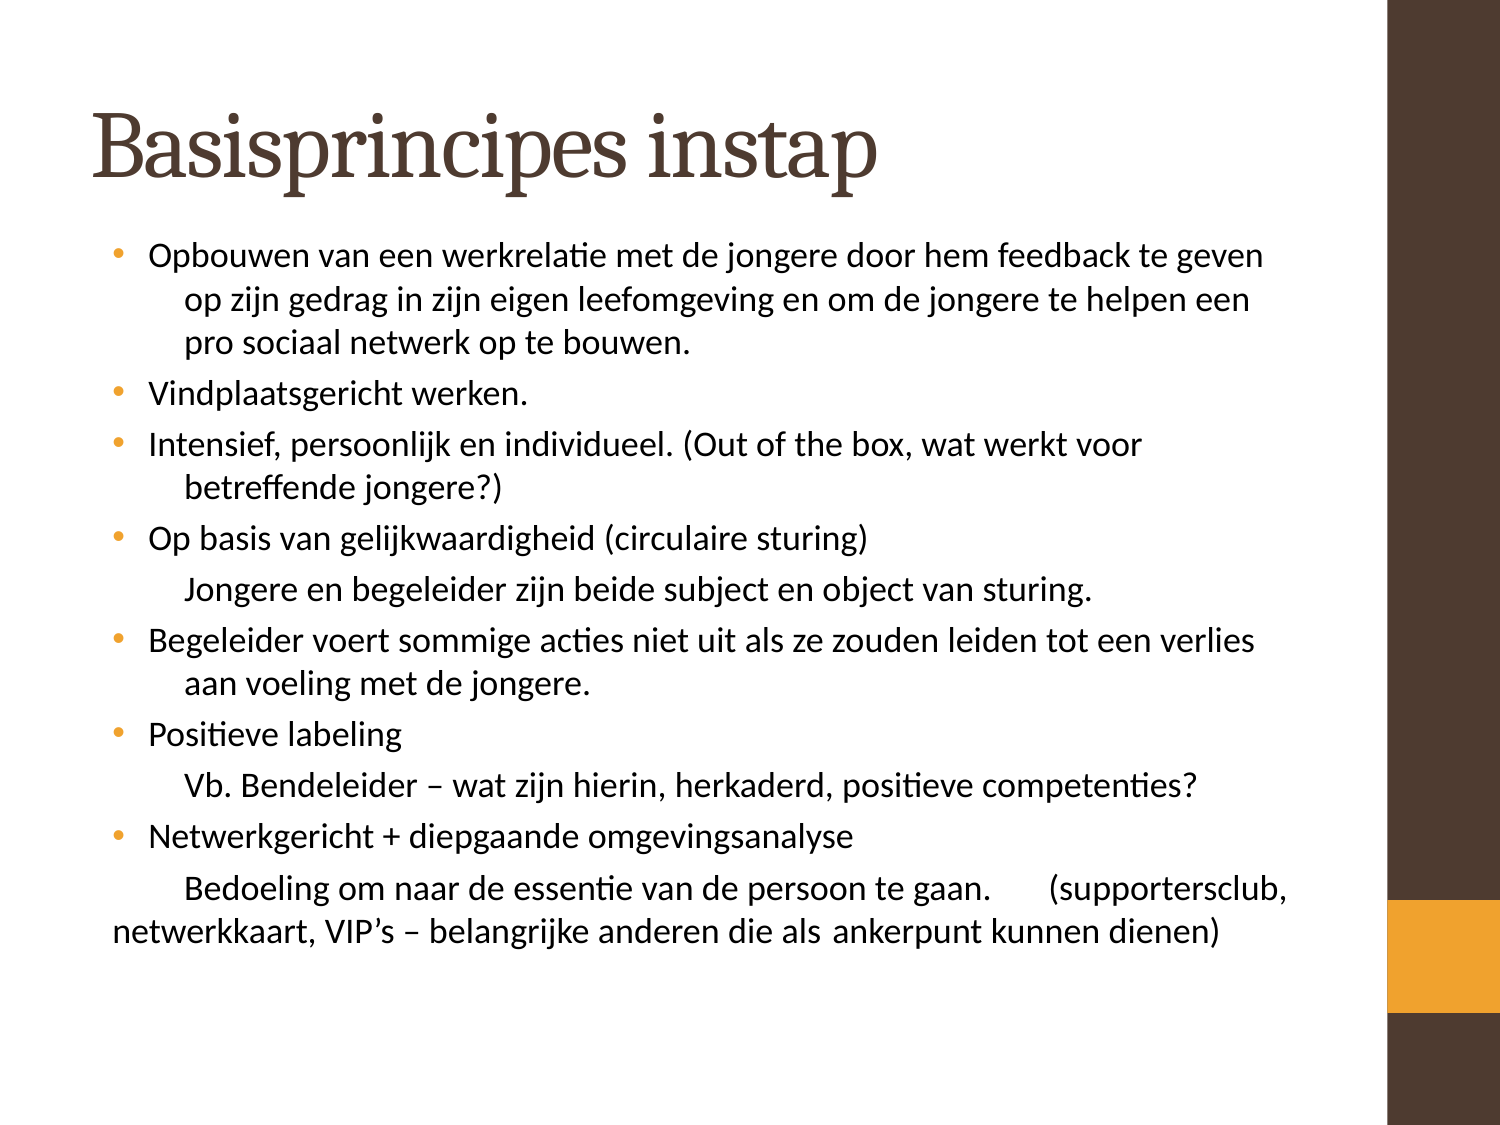

# Basisprincipes instap
Opbouwen van een werkrelatie met de jongere door hem feedback te geven op zijn gedrag in zijn eigen leefomgeving en om de jongere te helpen een pro sociaal netwerk op te bouwen.
Vindplaatsgericht werken.
Intensief, persoonlijk en individueel. (Out of the box, wat werkt voor betreffende jongere?)
Op basis van gelijkwaardigheid (circulaire sturing)
	Jongere en begeleider zijn beide subject en object van sturing.
Begeleider voert sommige acties niet uit als ze zouden leiden tot een verlies aan voeling met de jongere.
Positieve labeling
	Vb. Bendeleider – wat zijn hierin, herkaderd, positieve competenties?
Netwerkgericht + diepgaande omgevingsanalyse
	Bedoeling om naar de essentie van de persoon te gaan. 	(supportersclub, netwerkkaart, VIP’s – belangrijke anderen die als 	ankerpunt kunnen dienen)